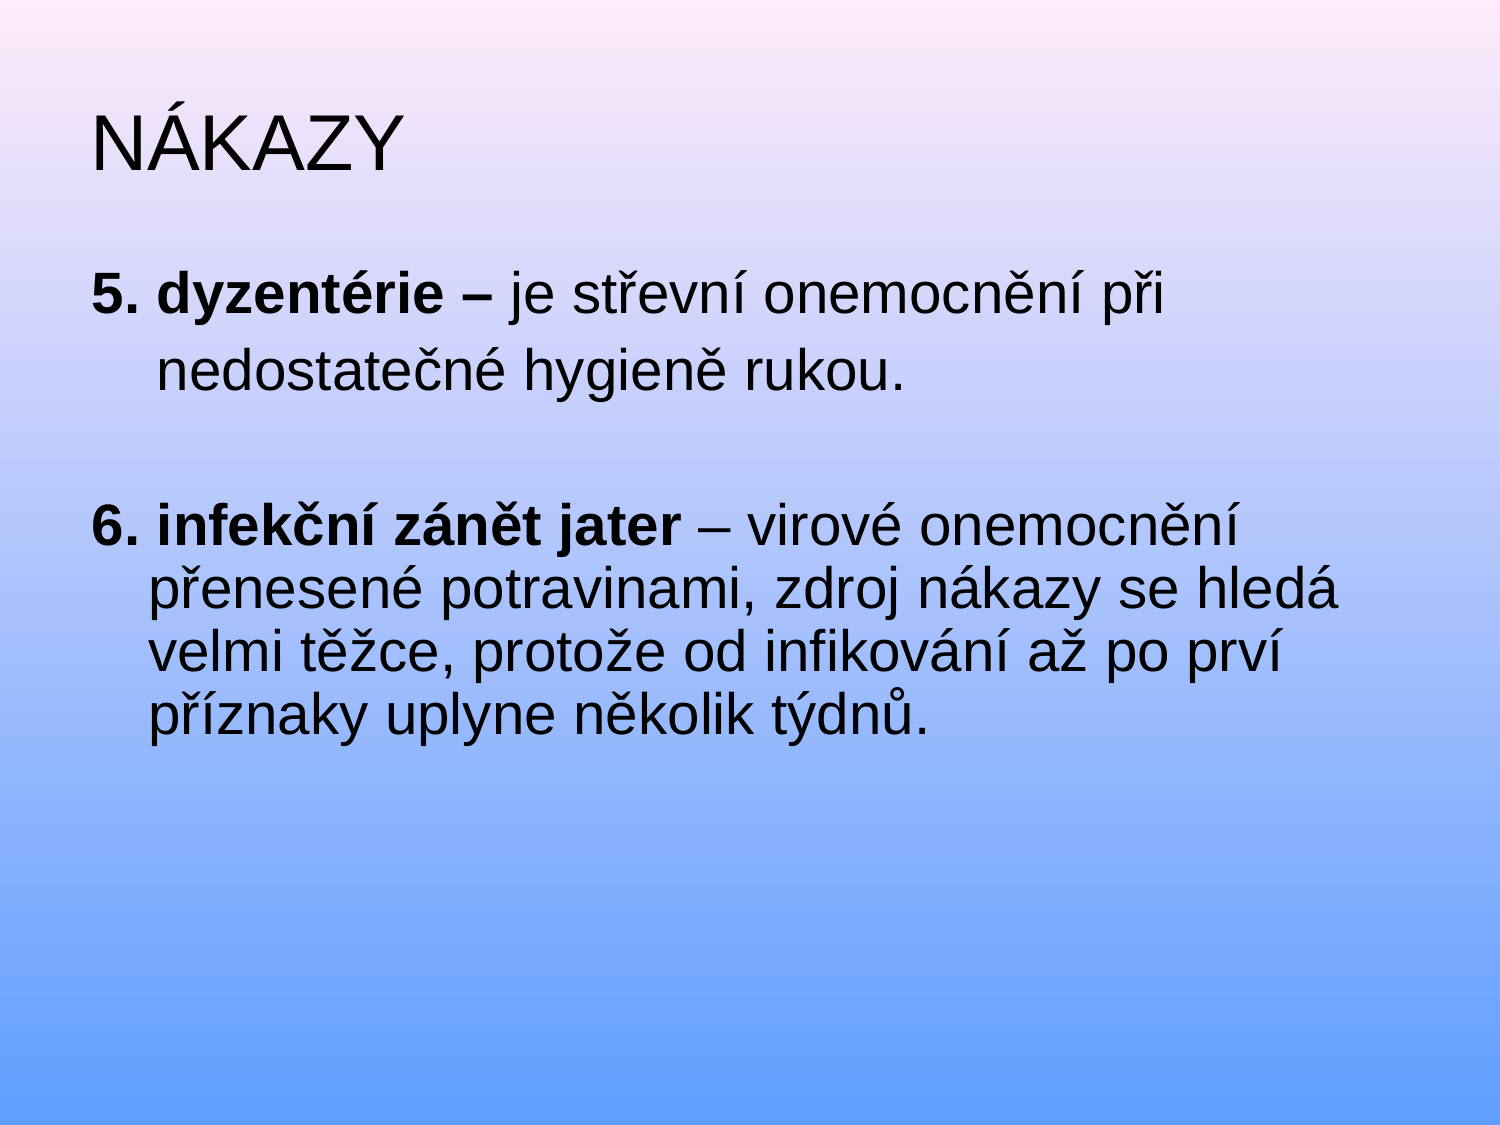

# NÁKAZY
5. dyzentérie – je střevní onemocnění při
 nedostatečné hygieně rukou.
6. infekční zánět jater – virové onemocnění přenesené potravinami, zdroj nákazy se hledá velmi těžce, protože od infikování až po prví příznaky uplyne několik týdnů.